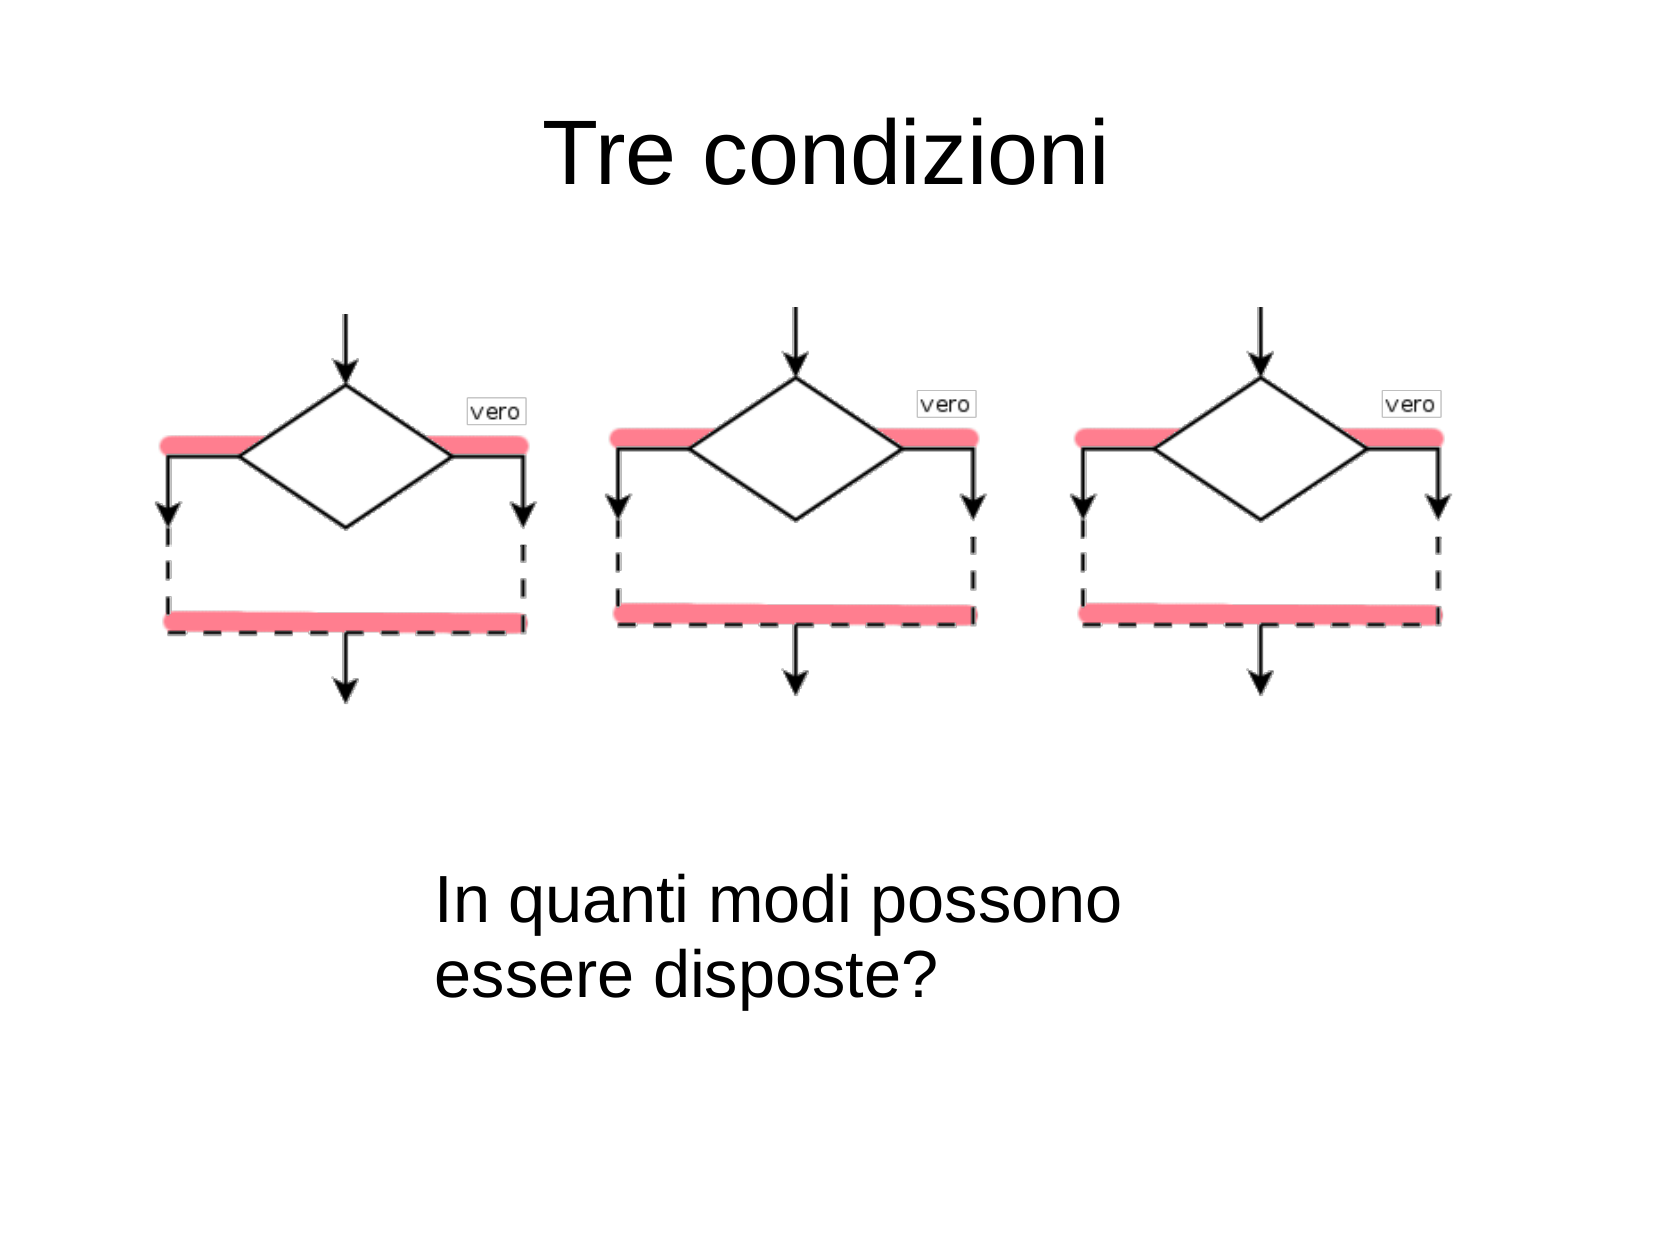

# Tre condizioni
In quanti modi possono essere disposte?